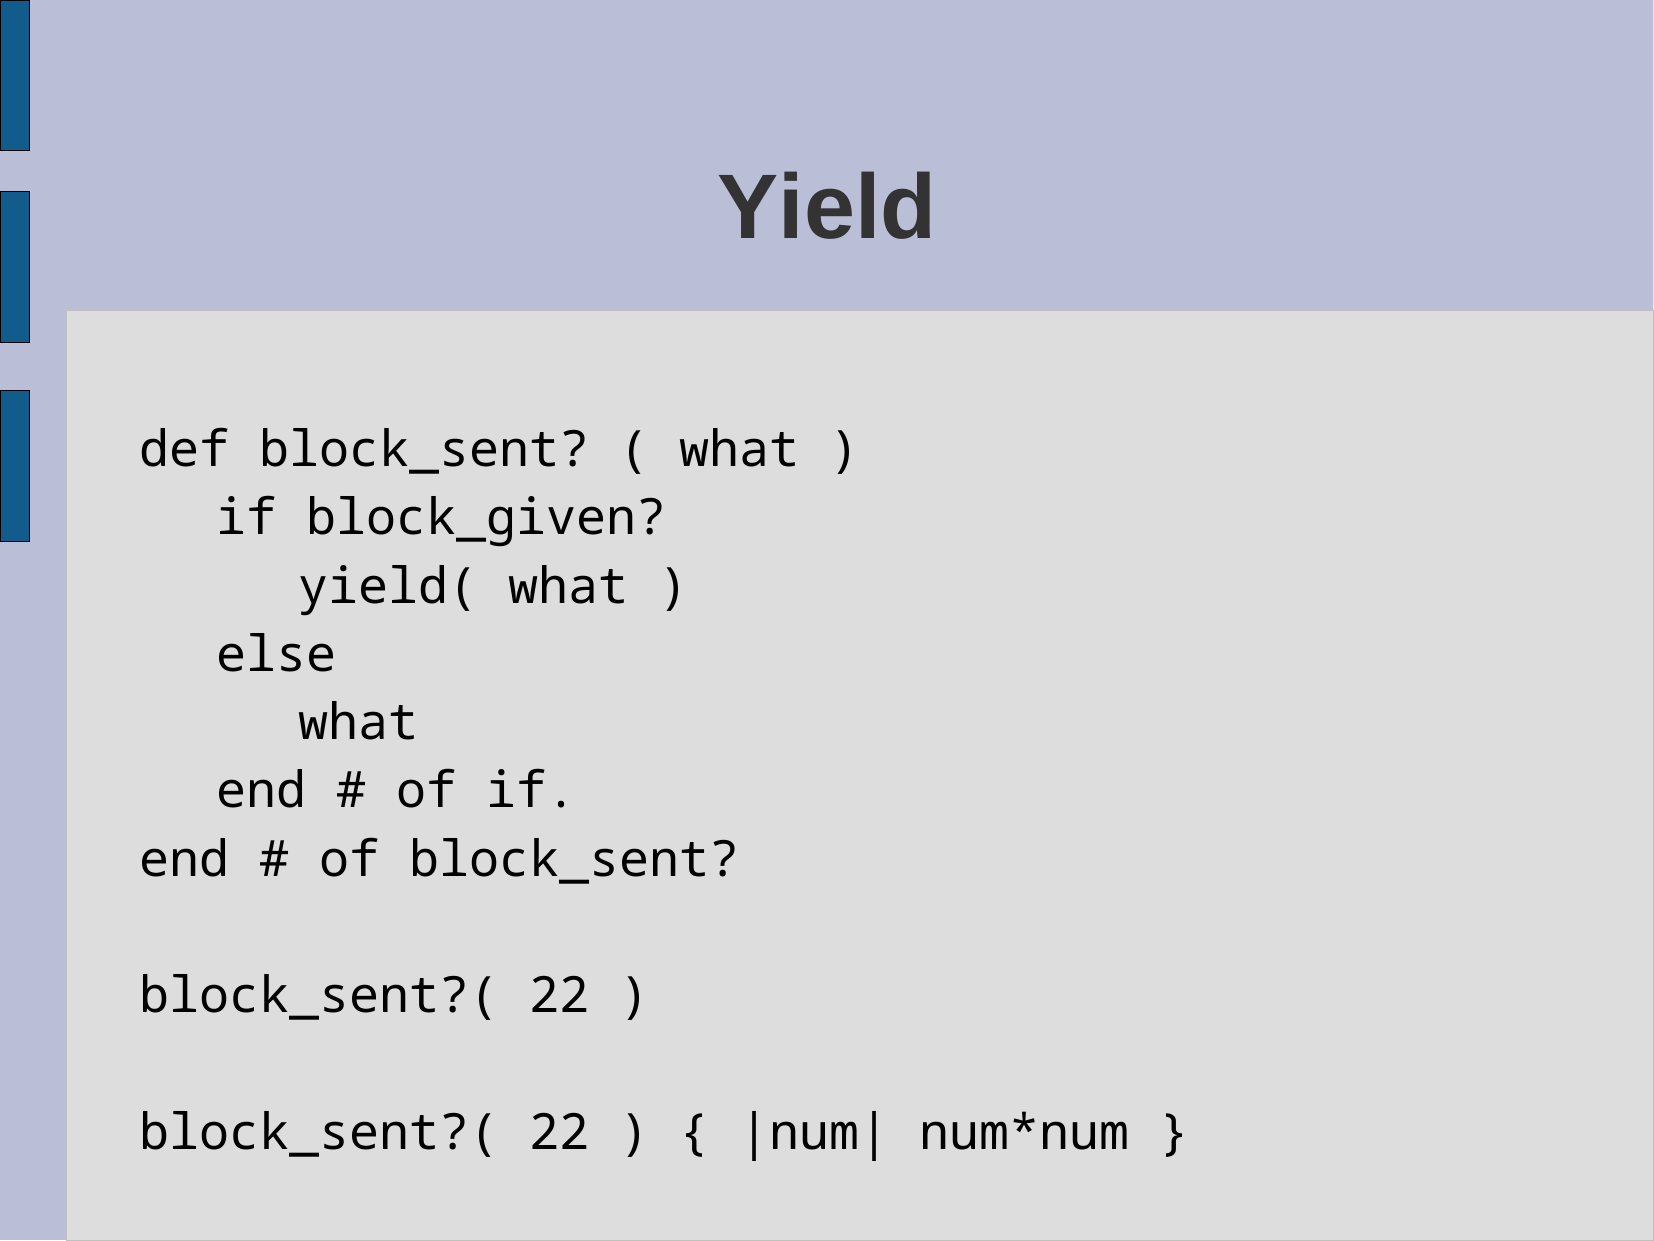

#
Yield
def block_sent? ( what )
if block_given?
yield( what )
else
what
end # of if.
end # of block_sent?
block_sent?( 22 )
block_sent?( 22 ) { |num| num*num }
block_sent?( 22 ) { |num| num+num }